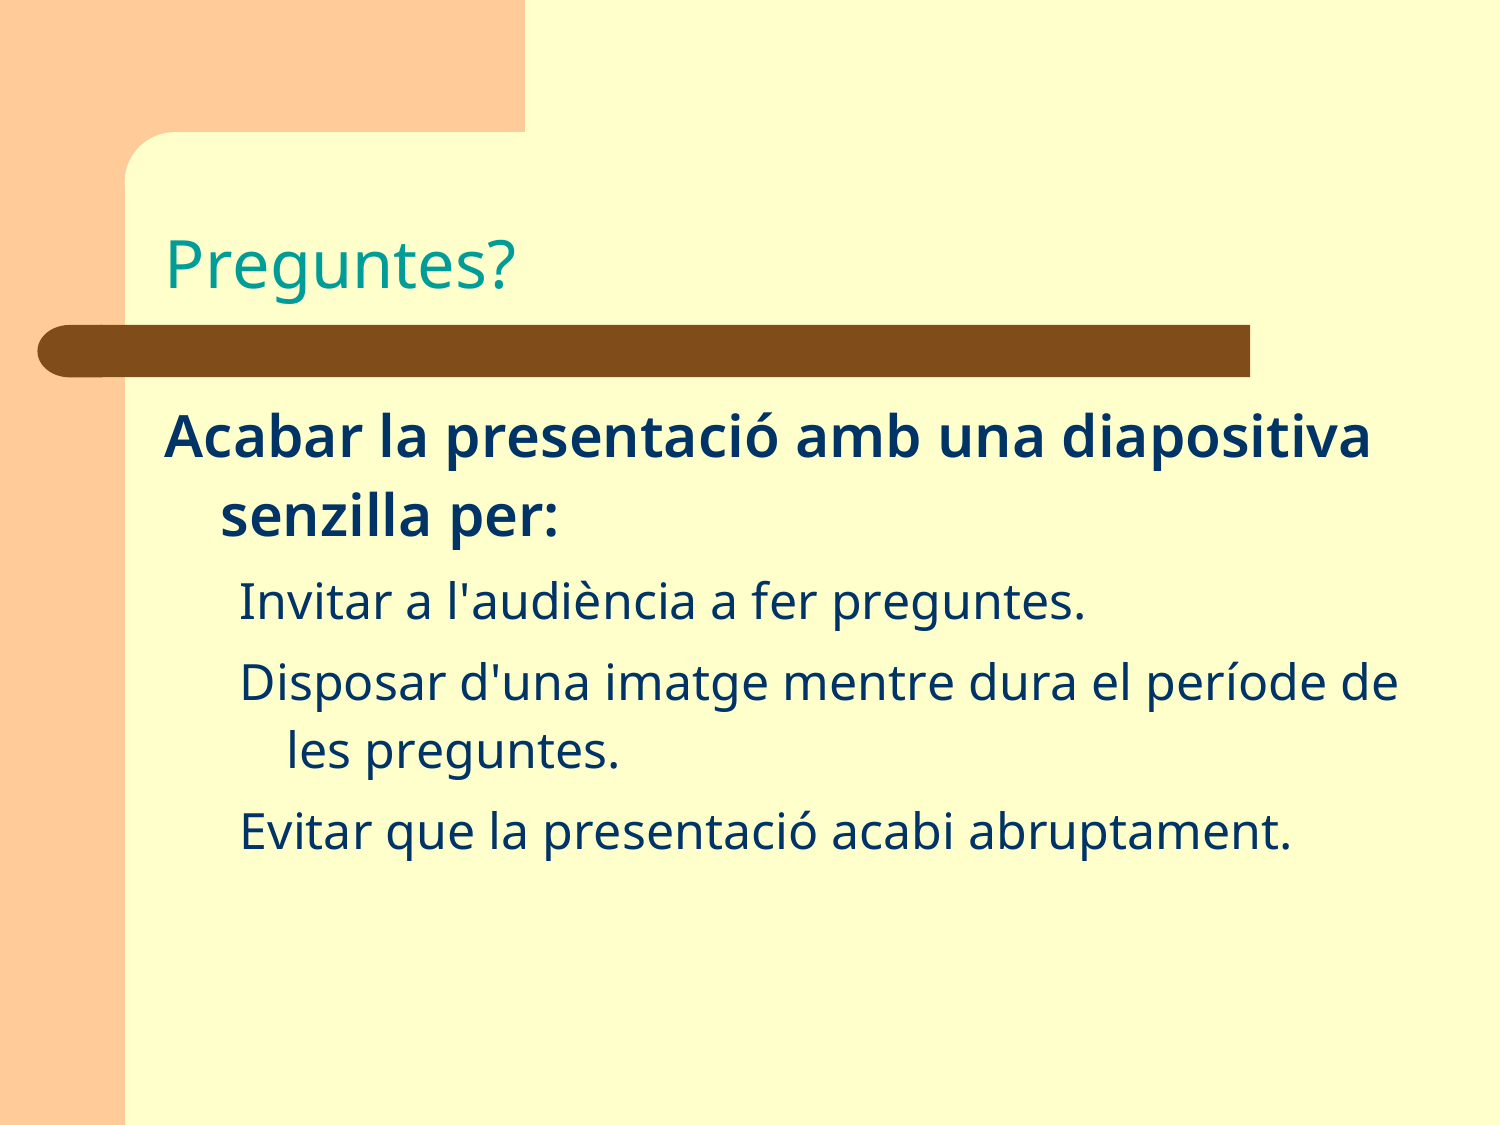

# Preguntes?
Acabar la presentació amb una diapositiva senzilla per:
Invitar a l'audiència a fer preguntes.
Disposar d'una imatge mentre dura el període de les preguntes.
Evitar que la presentació acabi abruptament.